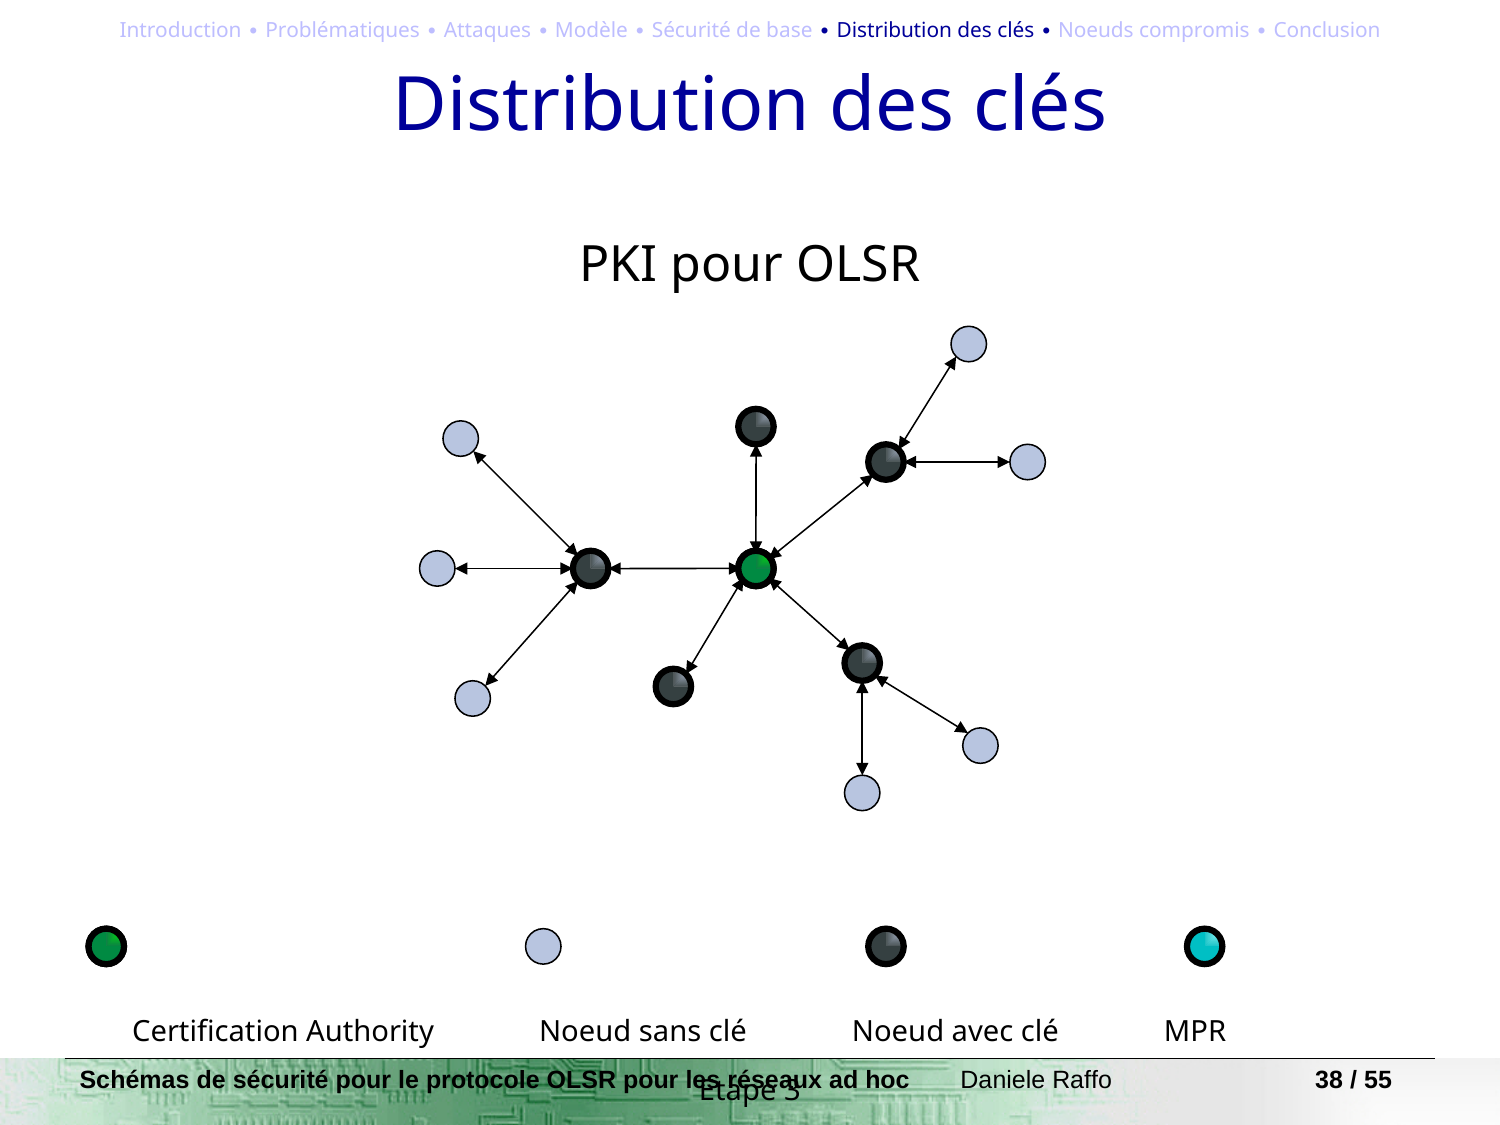

Introduction ∙ Problématiques ∙ Attaques ∙ Modèle ∙ Sécurité de base ∙ Distribution des clés ∙ Noeuds compromis ∙ Conclusion
Distribution des clés
PKI pour OLSR
 Certification Authority Noeud sans clé Noeud avec clé MPR
Etape 3
38
Schémas de sécurité pour le protocole OLSR pour les réseaux ad hoc Daniele Raffo